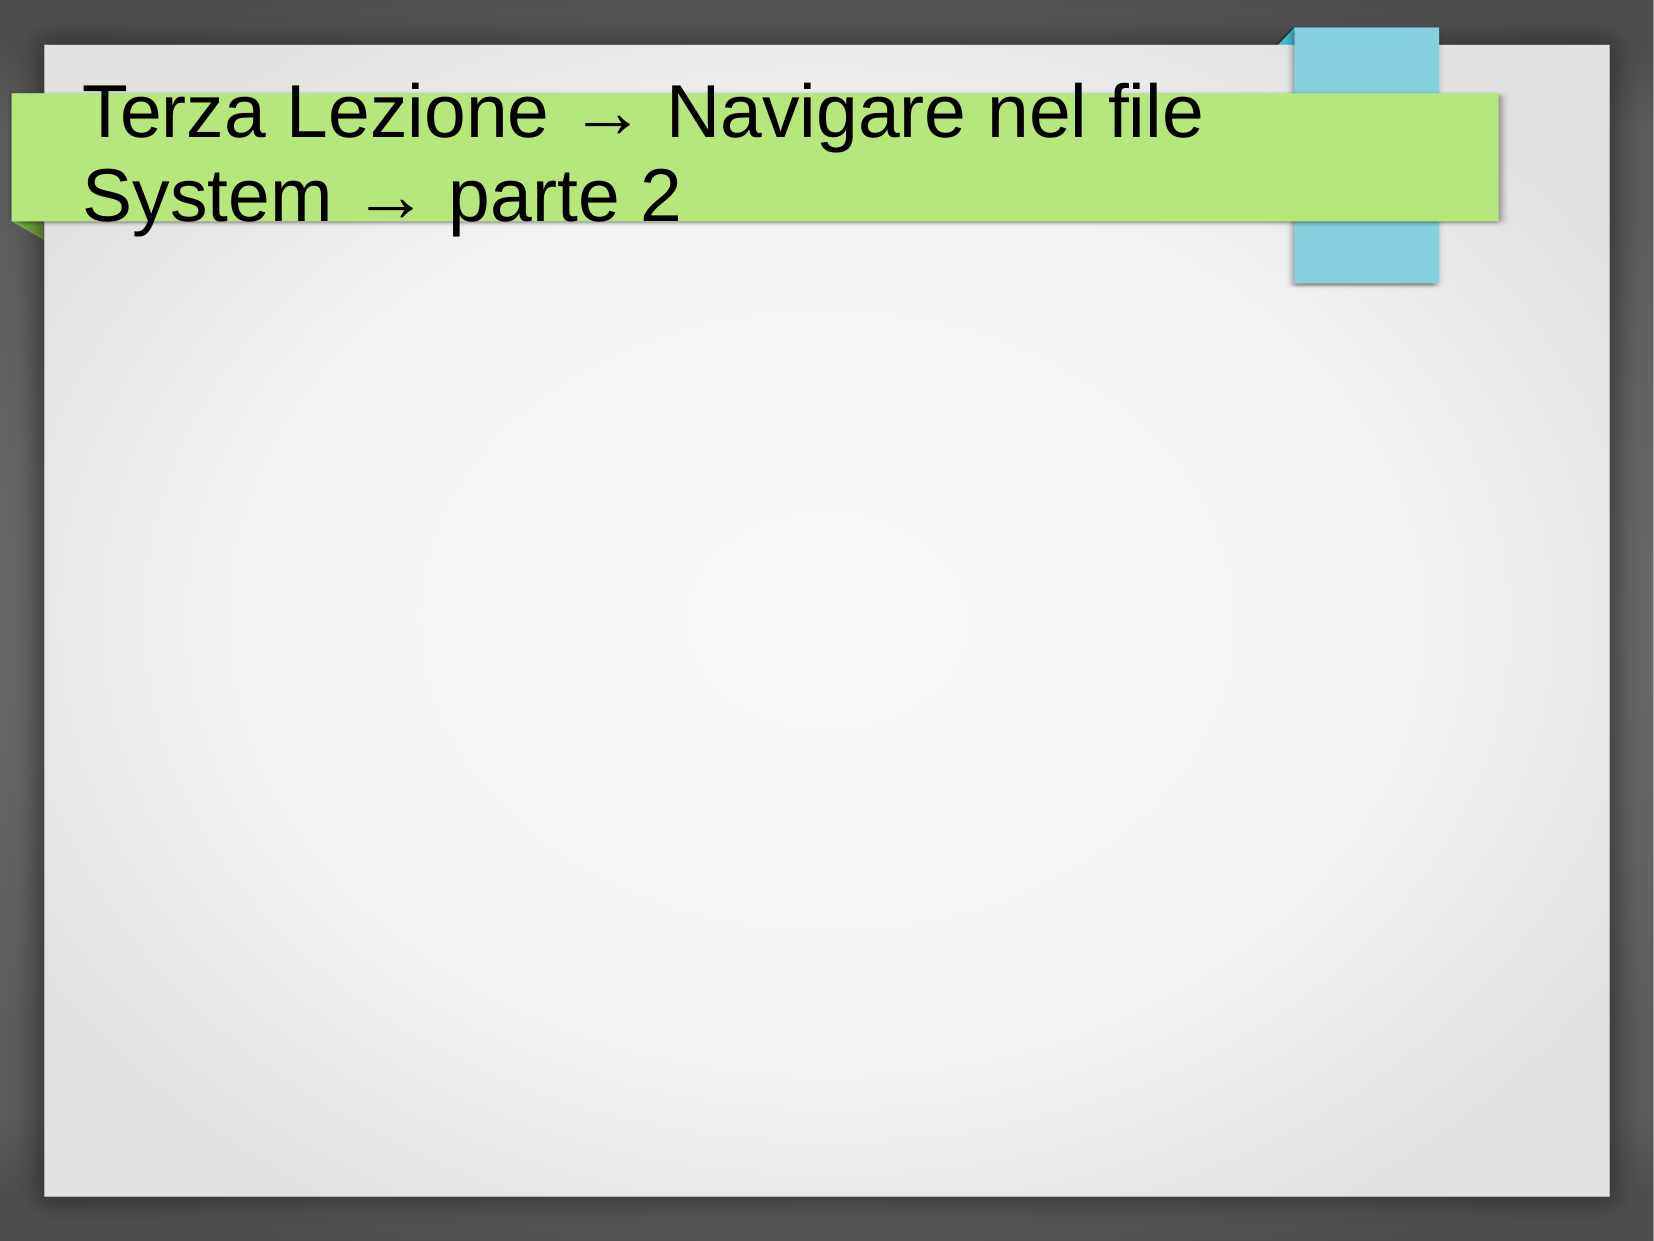

# Terza Lezione → Navigare nel file System → parte 2